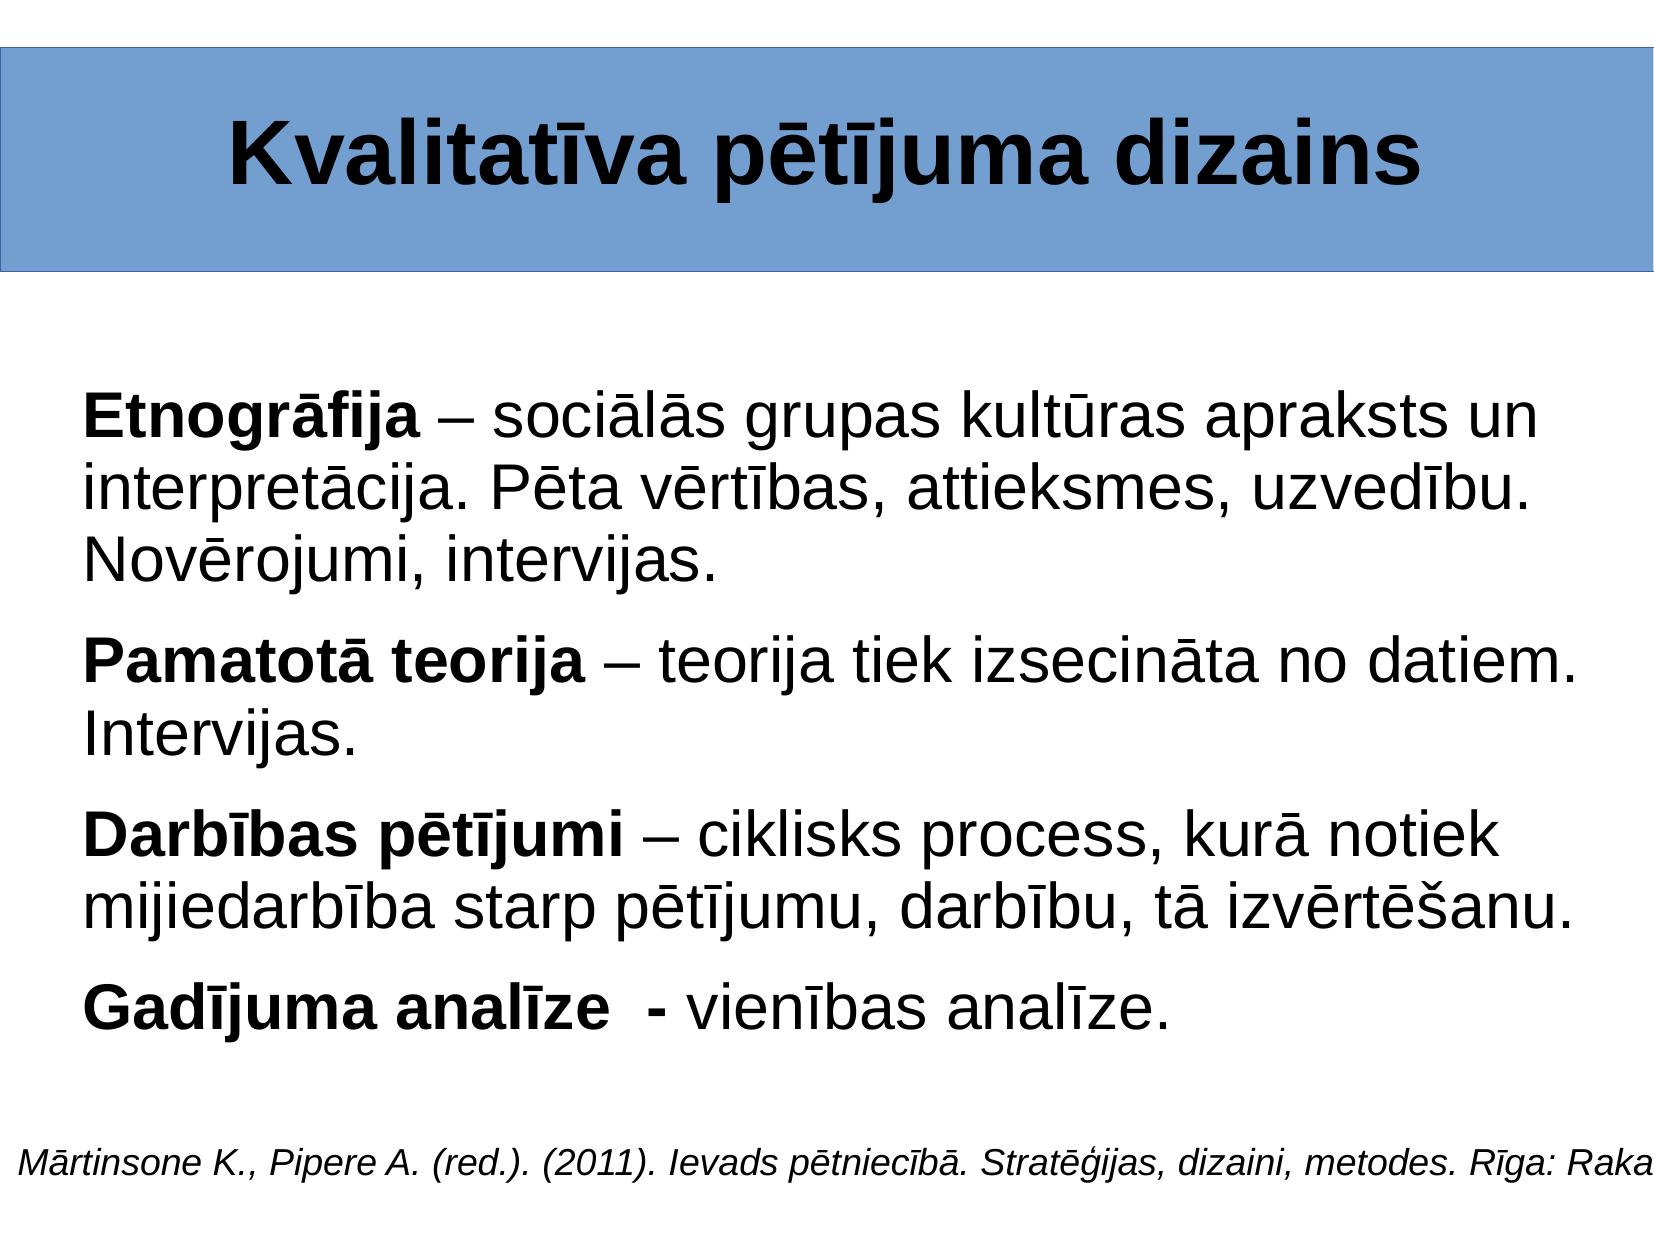

# Kvalitatīva pētījuma dizains
Etnogrāfija – sociālās grupas kultūras apraksts un interpretācija. Pēta vērtības, attieksmes, uzvedību. Novērojumi, intervijas.
Pamatotā teorija – teorija tiek izsecināta no datiem. Intervijas.
Darbības pētījumi – ciklisks process, kurā notiek mijiedarbība starp pētījumu, darbību, tā izvērtēšanu.
Gadījuma analīze - vienības analīze.
Mārtinsone K., Pipere A. (red.). (2011). Ievads pētniecībā. Stratēģijas, dizaini, metodes. Rīga: Raka